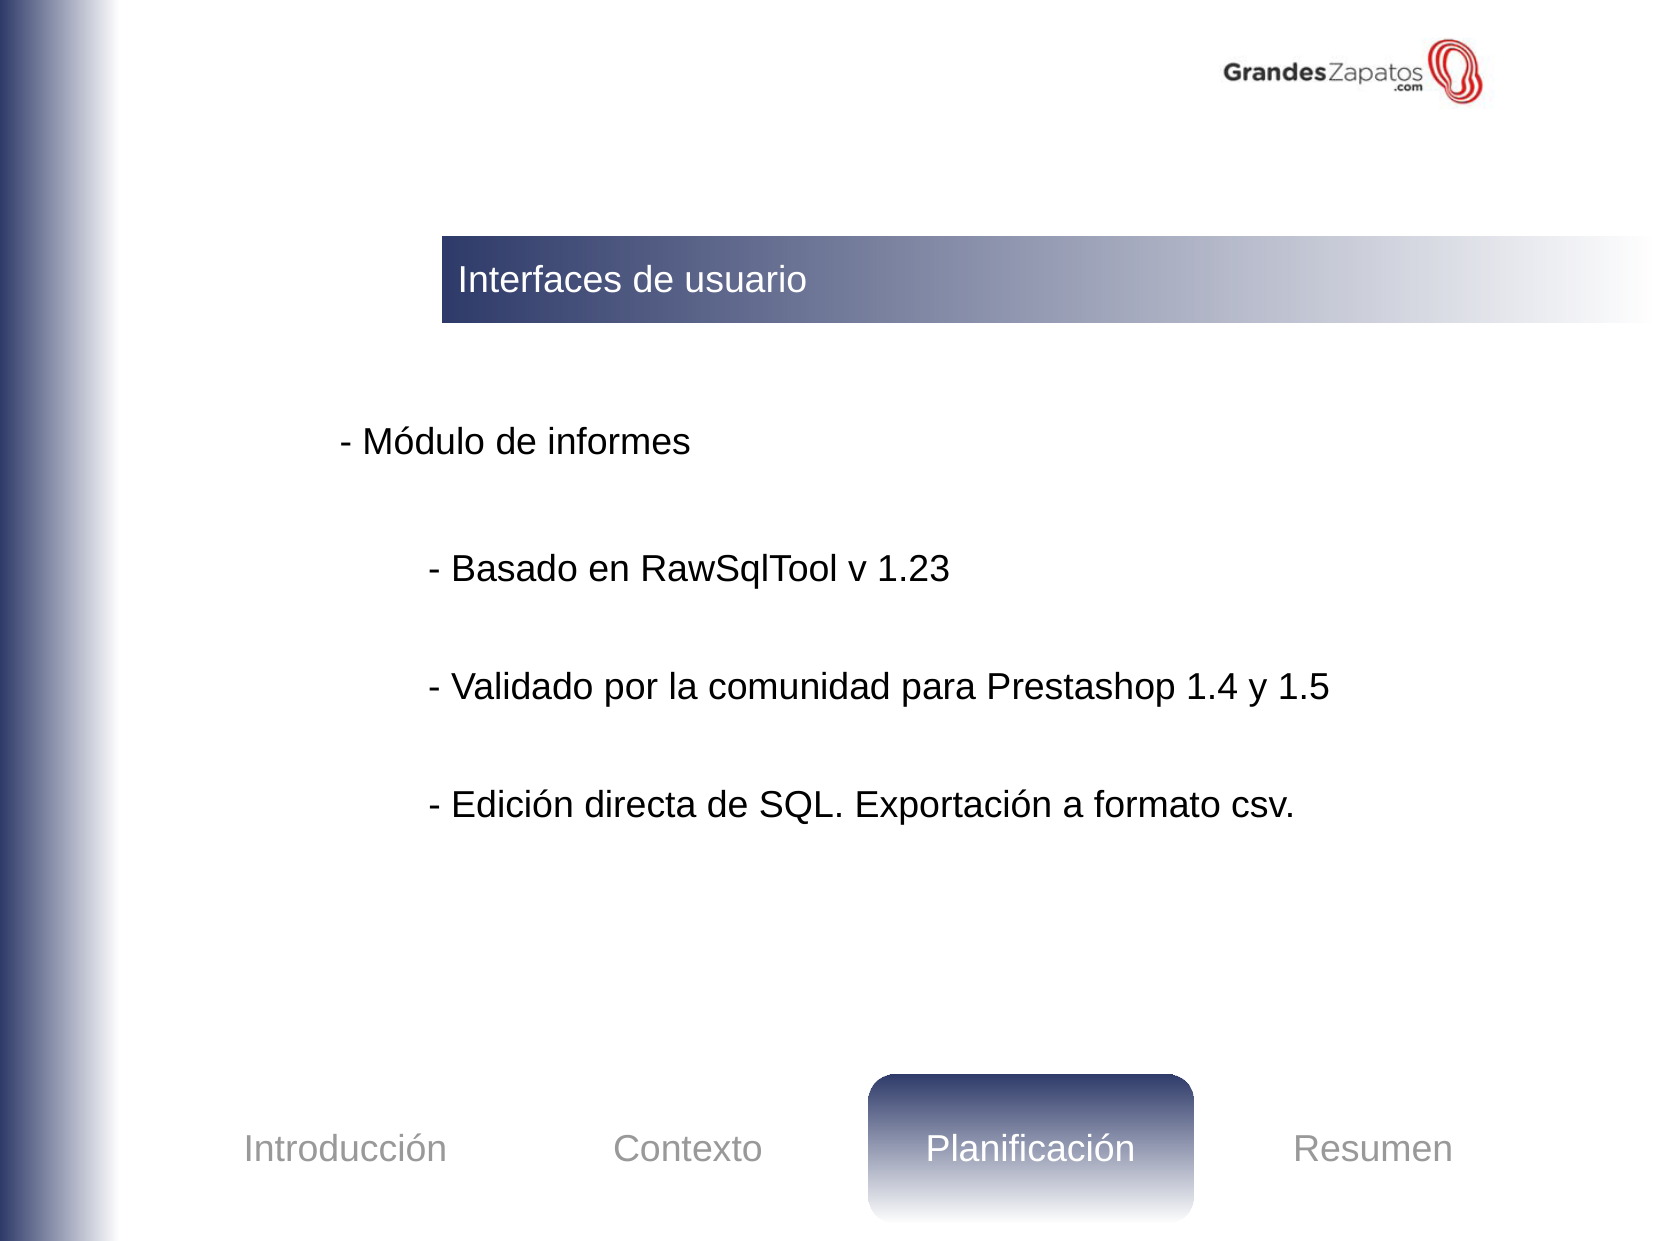

Interfaces de usuario
- Módulo de informes
- Basado en RawSqlTool v 1.23
- Validado por la comunidad para Prestashop 1.4 y 1.5
- Edición directa de SQL. Exportación a formato csv.
Introducción
Contexto
Planificación
Resumen